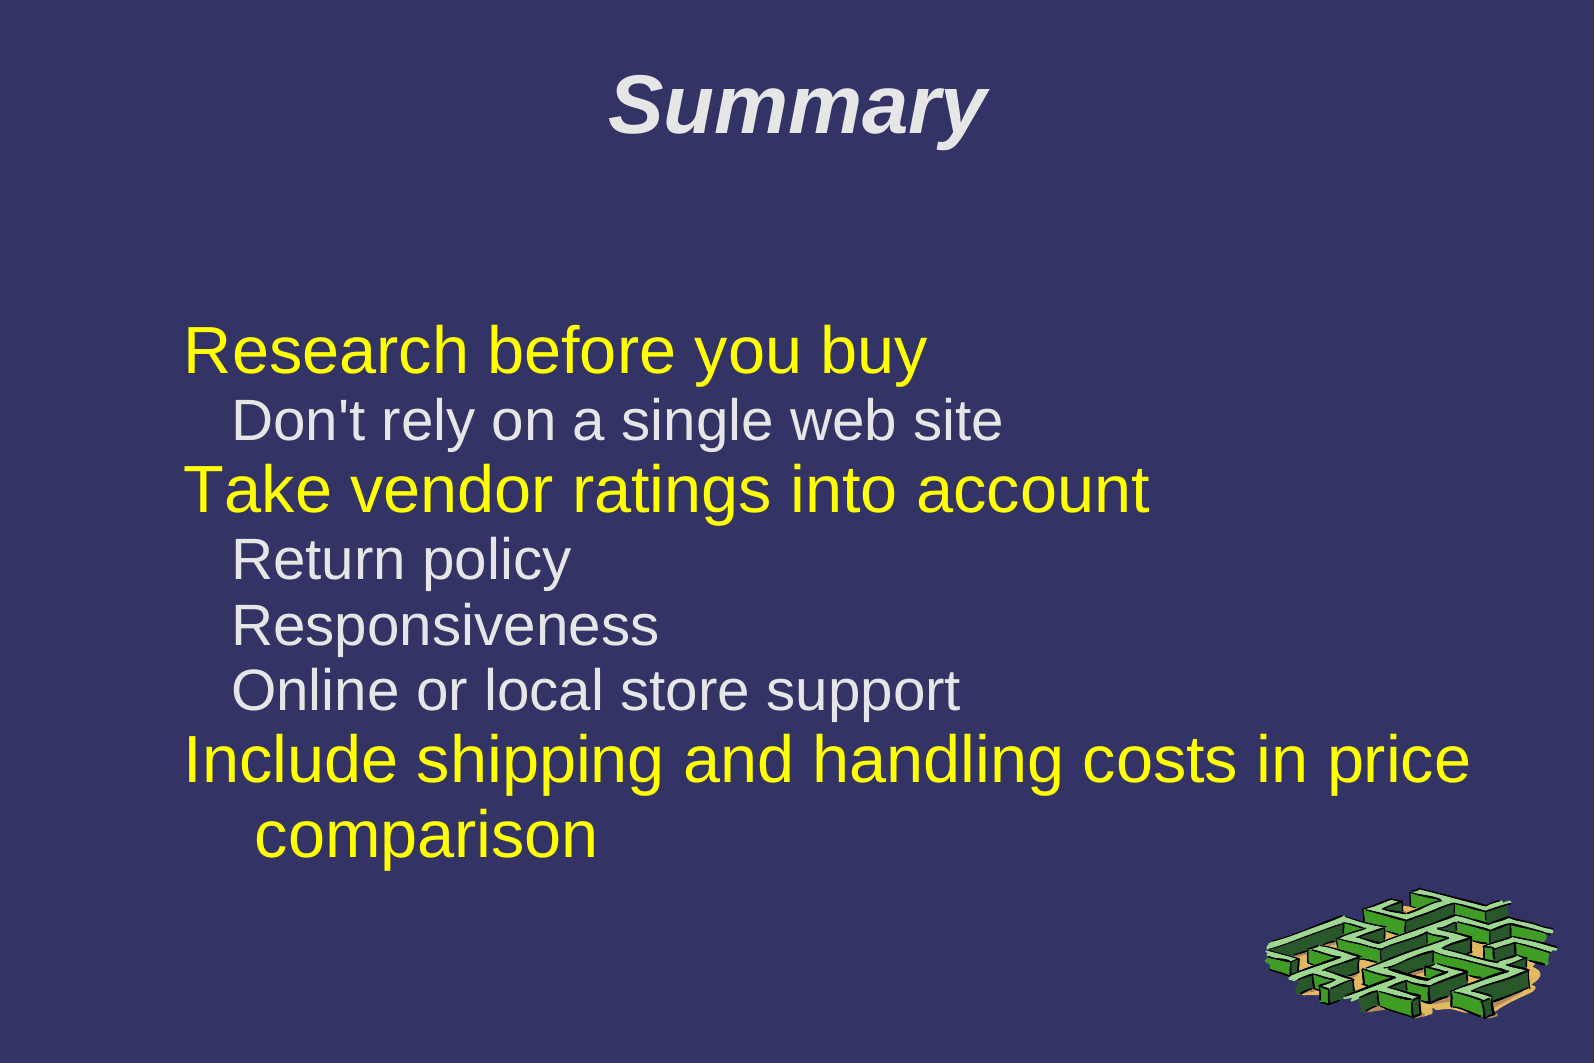

# Summary
Research before you buy
Don't rely on a single web site
Take vendor ratings into account
Return policy
Responsiveness
Online or local store support
Include shipping and handling costs in price comparison